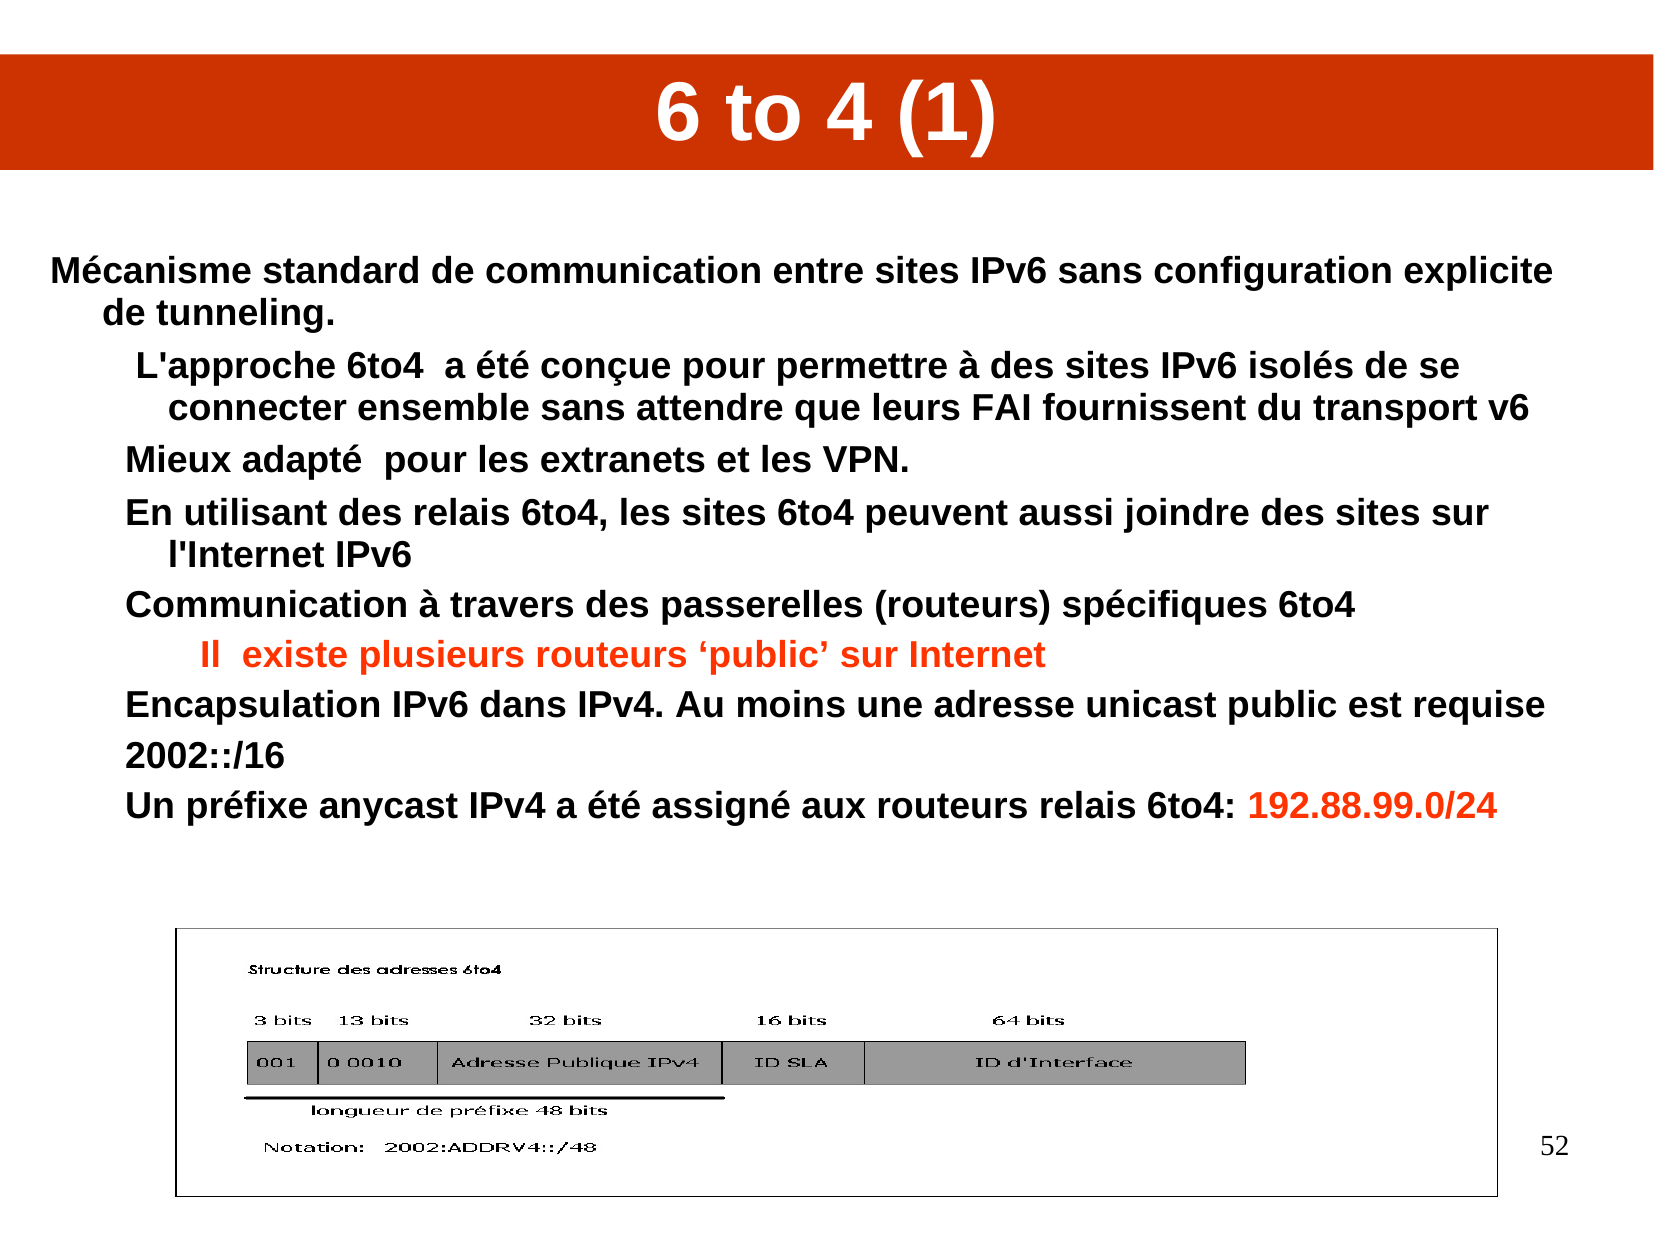

# 6 to 4 (1)‏
Mécanisme standard de communication entre sites IPv6 sans configuration explicite de tunneling.
 L'approche 6to4 a été conçue pour permettre à des sites IPv6 isolés de se connecter ensemble sans attendre que leurs FAI fournissent du transport v6
Mieux adapté pour les extranets et les VPN.
En utilisant des relais 6to4, les sites 6to4 peuvent aussi joindre des sites sur l'Internet IPv6
Communication à travers des passerelles (routeurs) spécifiques 6to4
Il existe plusieurs routeurs ‘public’ sur Internet
Encapsulation IPv6 dans IPv4. Au moins une adresse unicast public est requise
2002::/16
Un préfixe anycast IPv4 a été assigné aux routeurs relais 6to4: 192.88.99.0/24